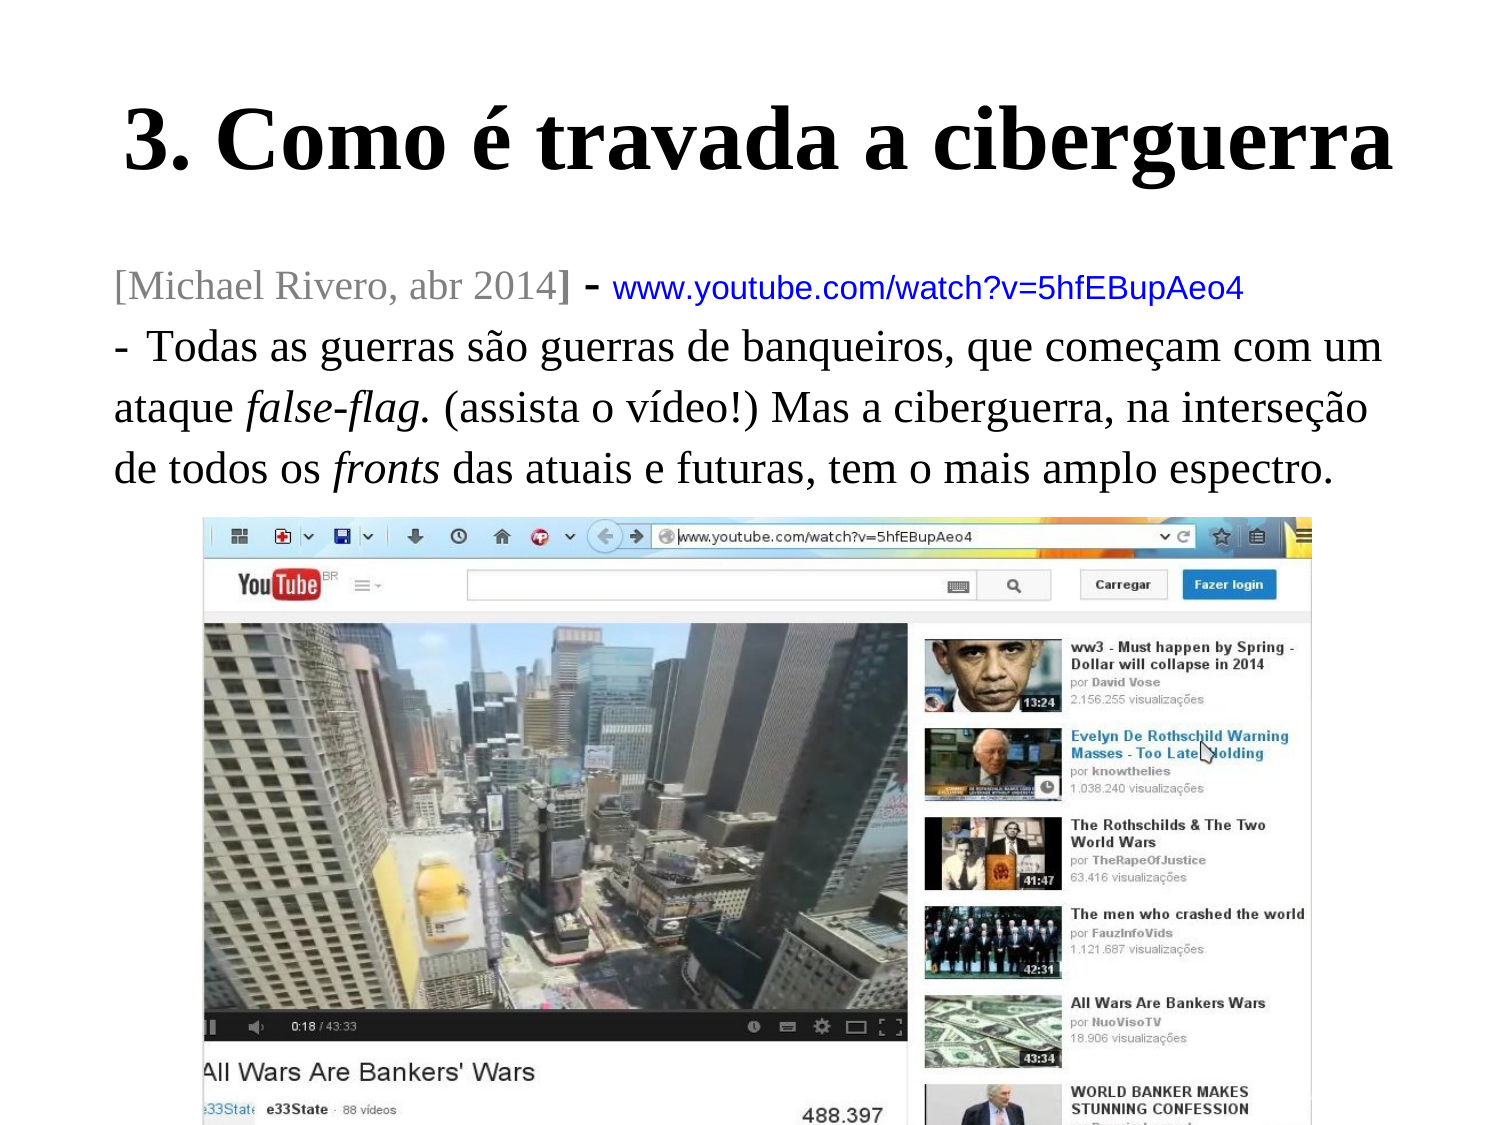

# 3. Como é travada a ciberguerra
[Michael Rivero, abr 2014] - www.youtube.com/watch?v=5hfEBupAeo4
-	Todas as guerras são guerras de banqueiros, que começam com um ataque false-flag. (assista o vídeo!) Mas a ciberguerra, na interseção de todos os fronts das atuais e futuras, tem o mais amplo espectro.